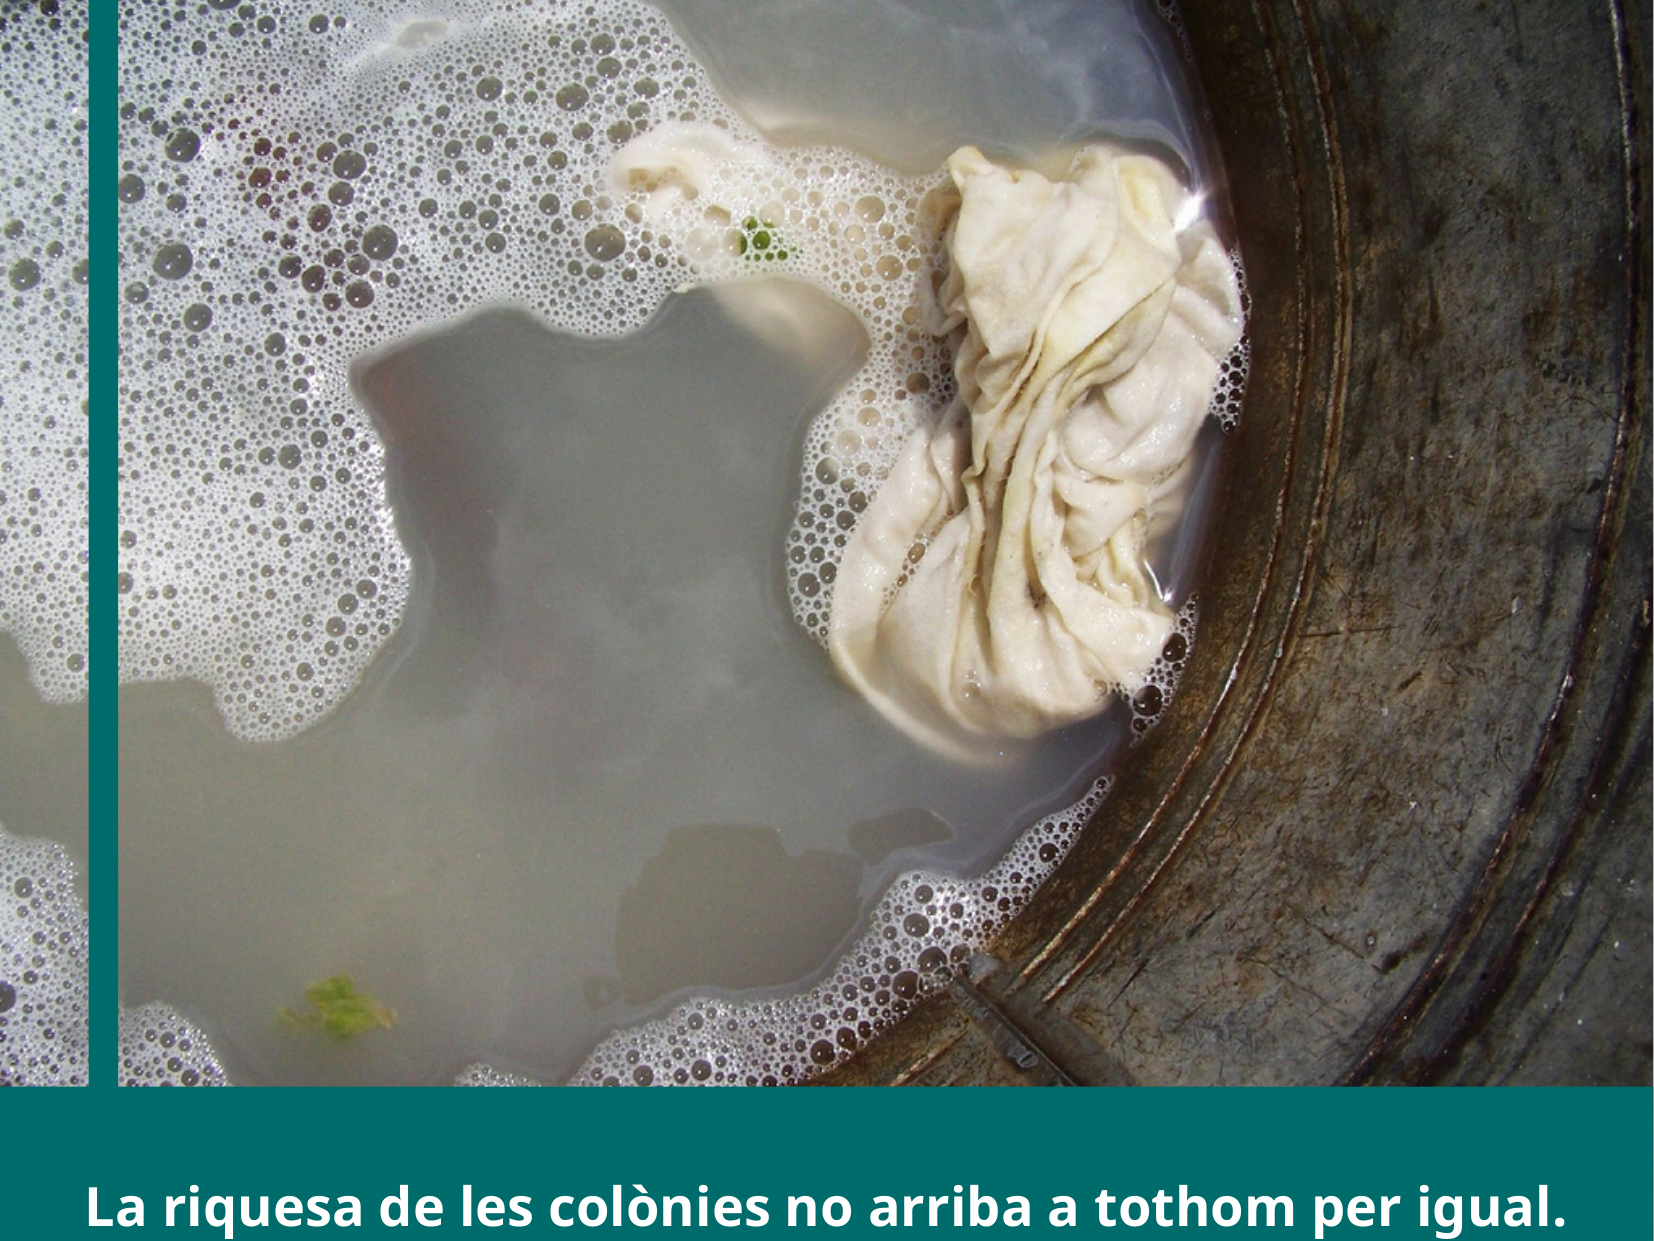

La riquesa de les colònies no arriba a tothom per igual.